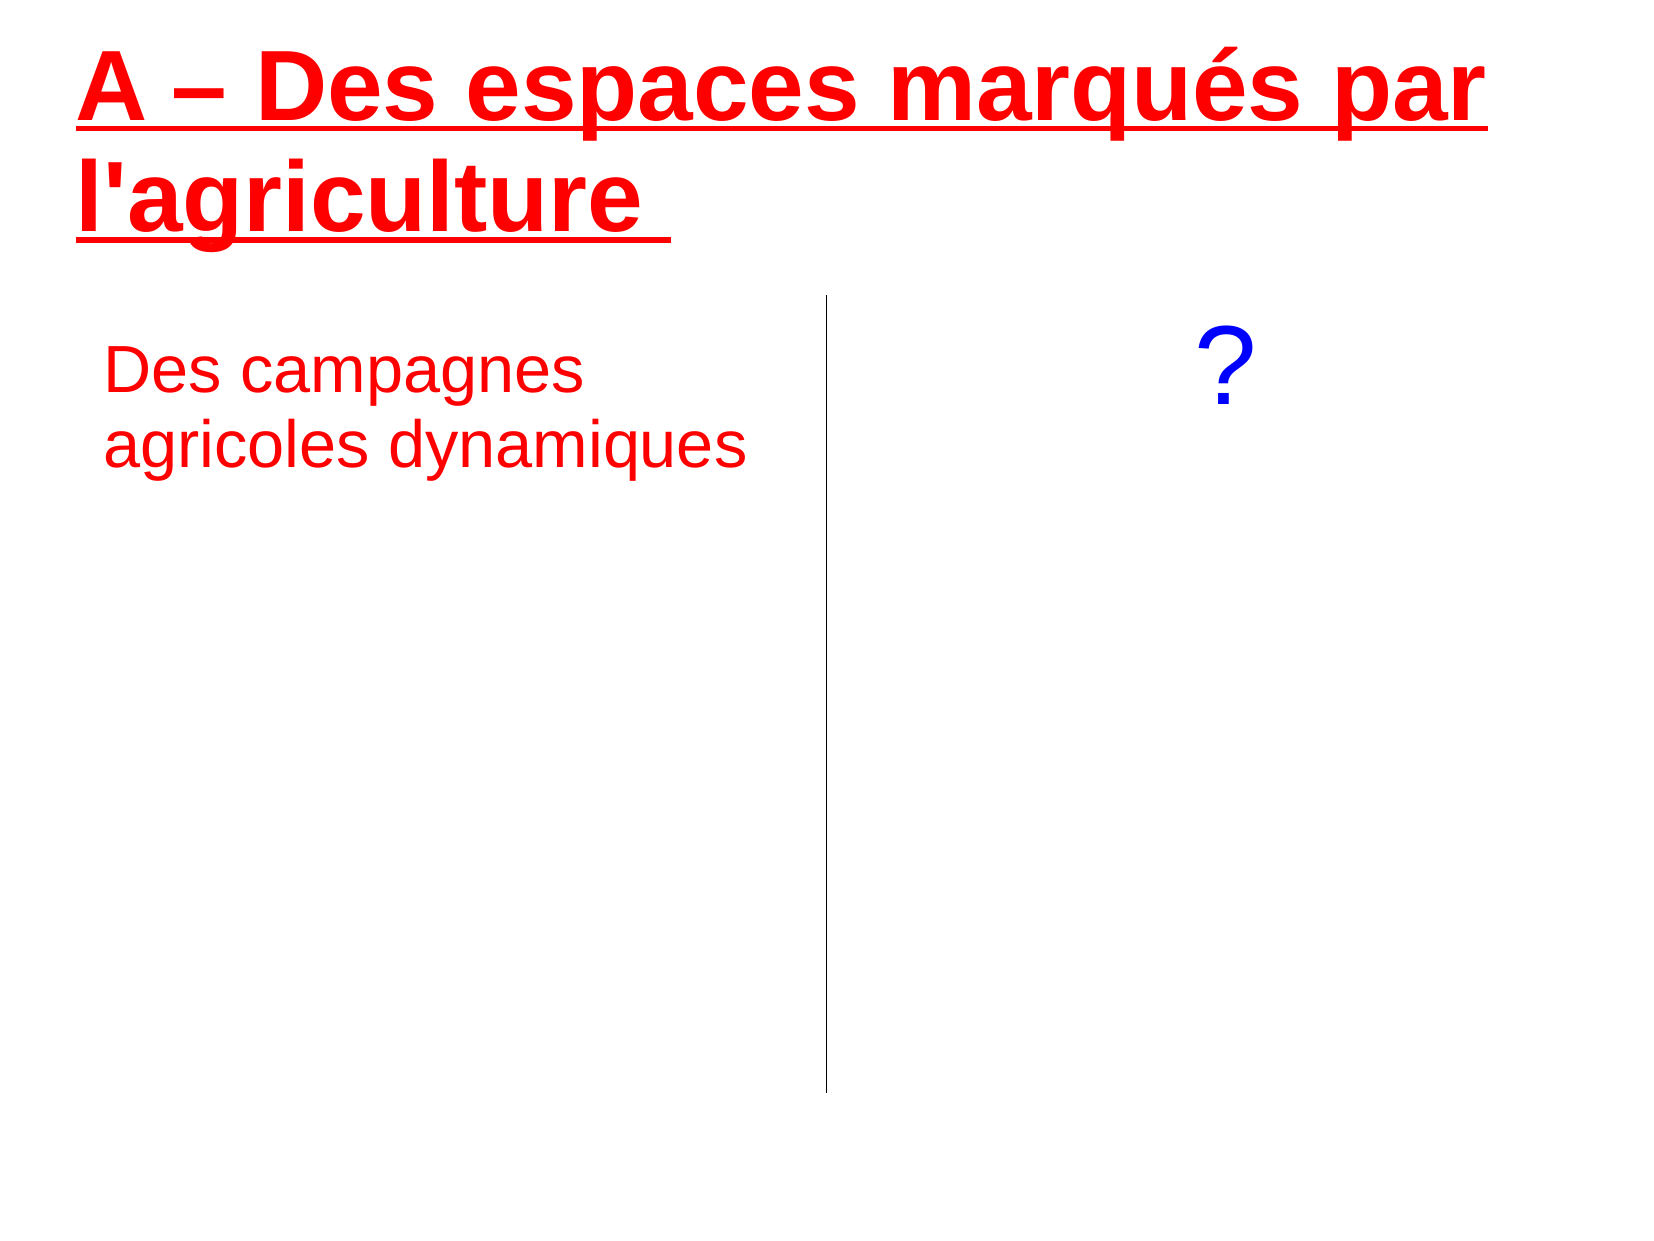

# A – Des espaces marqués par l'agriculture
 ?
Des campagnes agricoles dynamiques